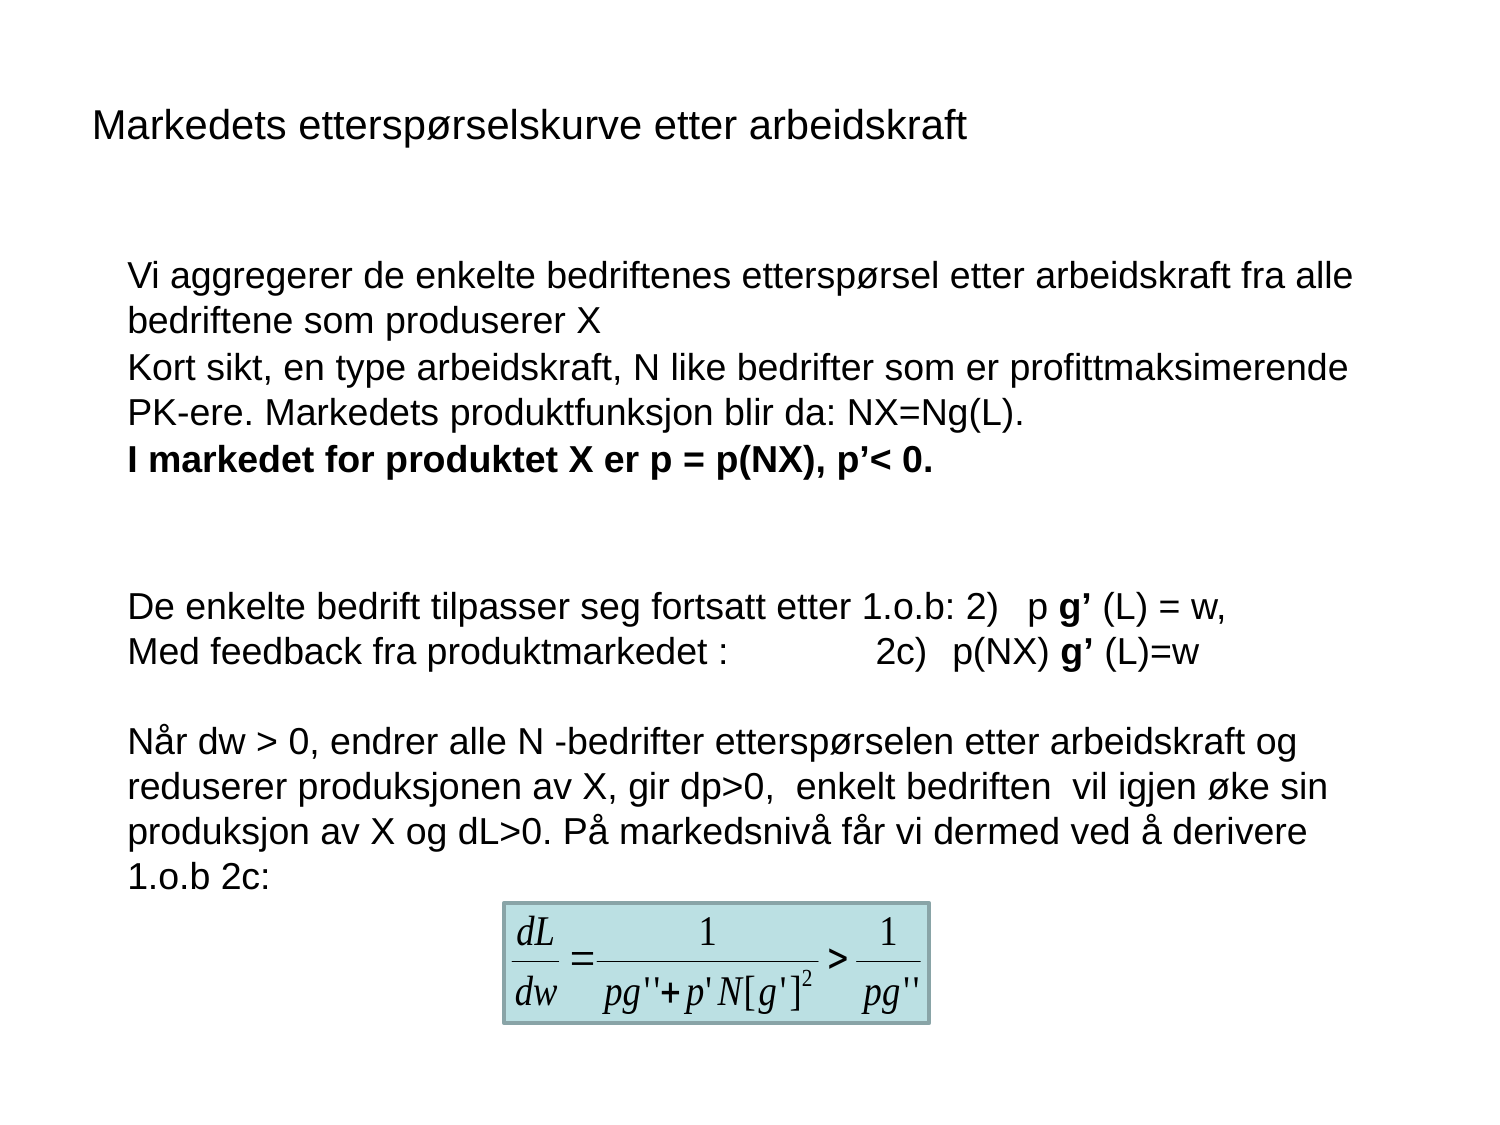

Markedets etterspørselskurve etter arbeidskraft
Vi aggregerer de enkelte bedriftenes etterspørsel etter arbeidskraft fra alle bedriftene som produserer X
Kort sikt, en type arbeidskraft, N like bedrifter som er profittmaksimerende PK-ere. Markedets produktfunksjon blir da: NX=Ng(L).
I markedet for produktet X er p = p(NX), p’< 0.
De enkelte bedrift tilpasser seg fortsatt etter 1.o.b: 2)	p g’ (L) = w,
Med feedback fra produktmarkedet : 	 2c)	p(NX) g’ (L)=w
Når dw > 0, endrer alle N -bedrifter etterspørselen etter arbeidskraft og reduserer produksjonen av X, gir dp>0, enkelt bedriften vil igjen øke sin produksjon av X og dL>0. På markedsnivå får vi dermed ved å derivere 1.o.b 2c: